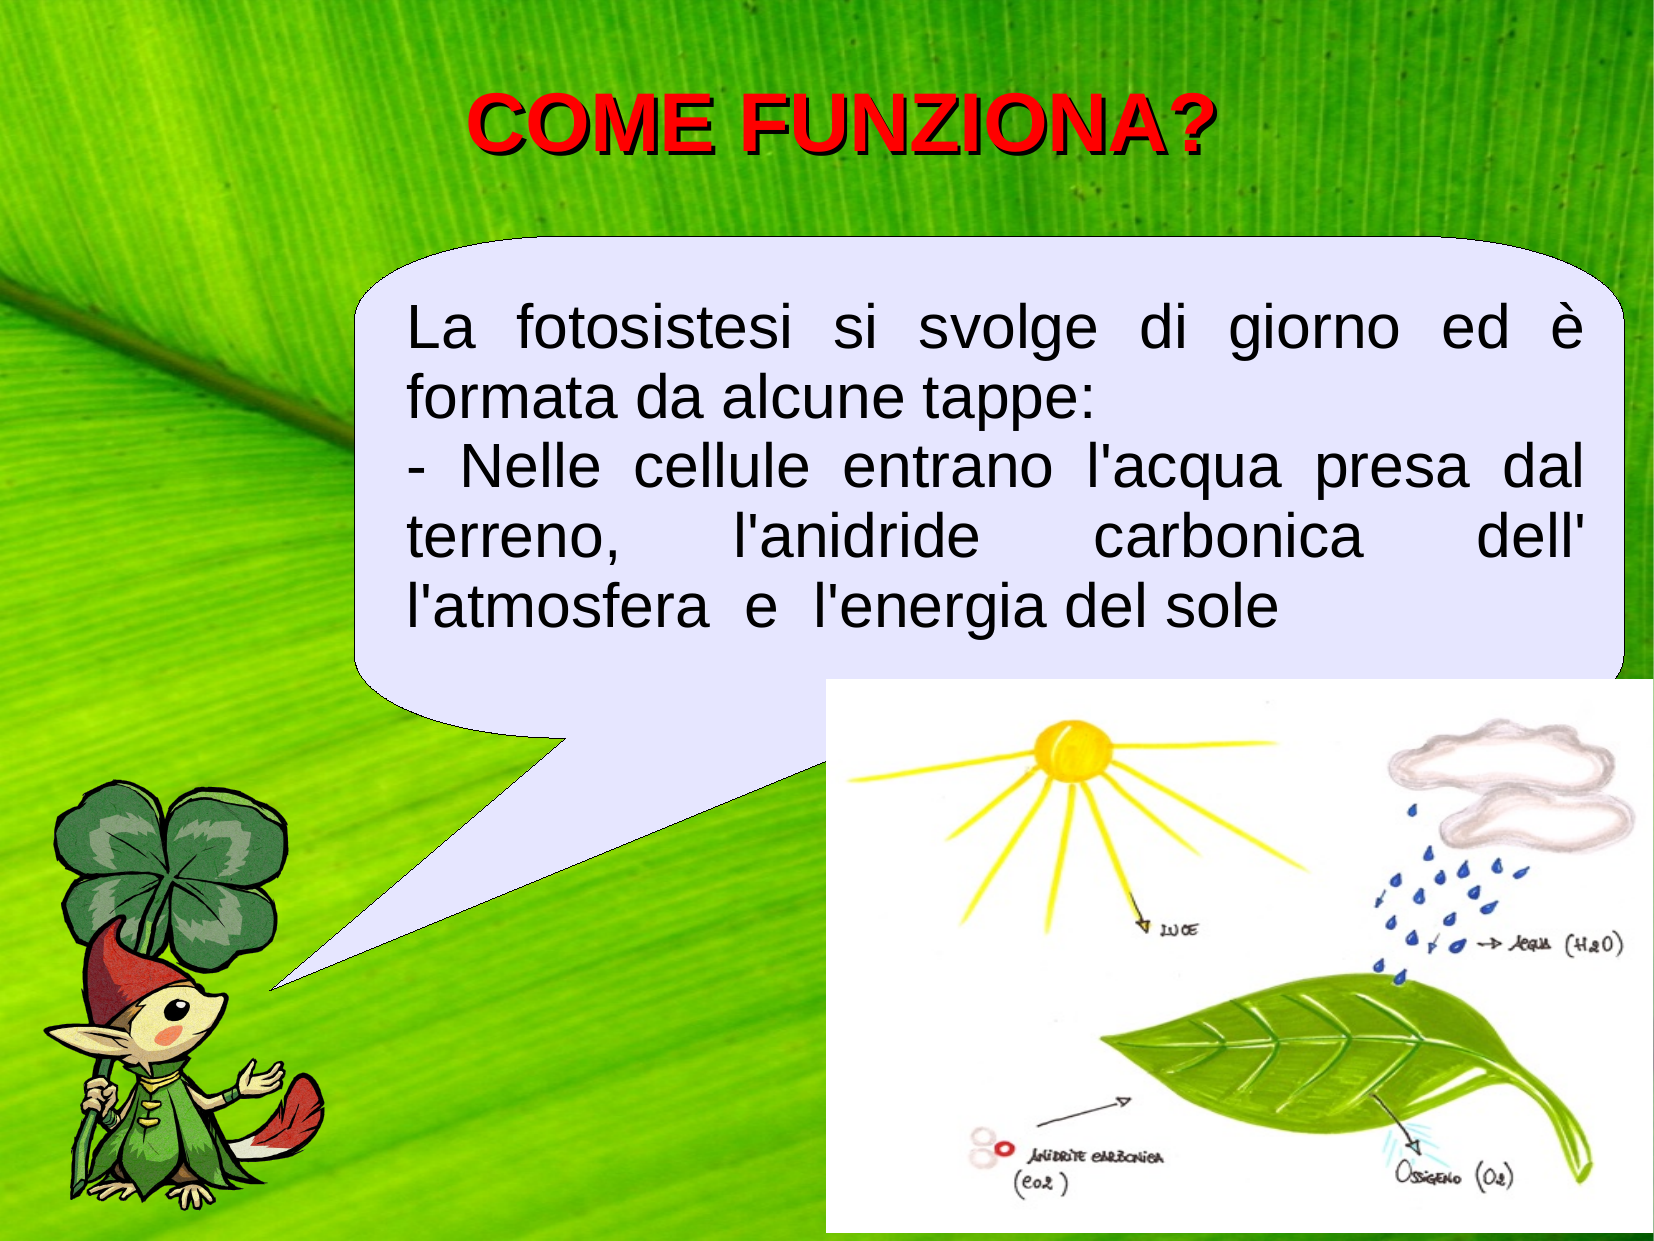

COME FUNZIONA?
La fotosistesi si svolge di giorno ed è formata da alcune tappe:
- Nelle cellule entrano l'acqua presa dal terreno, l'anidride carbonica dell' l'atmosfera e l'energia del sole